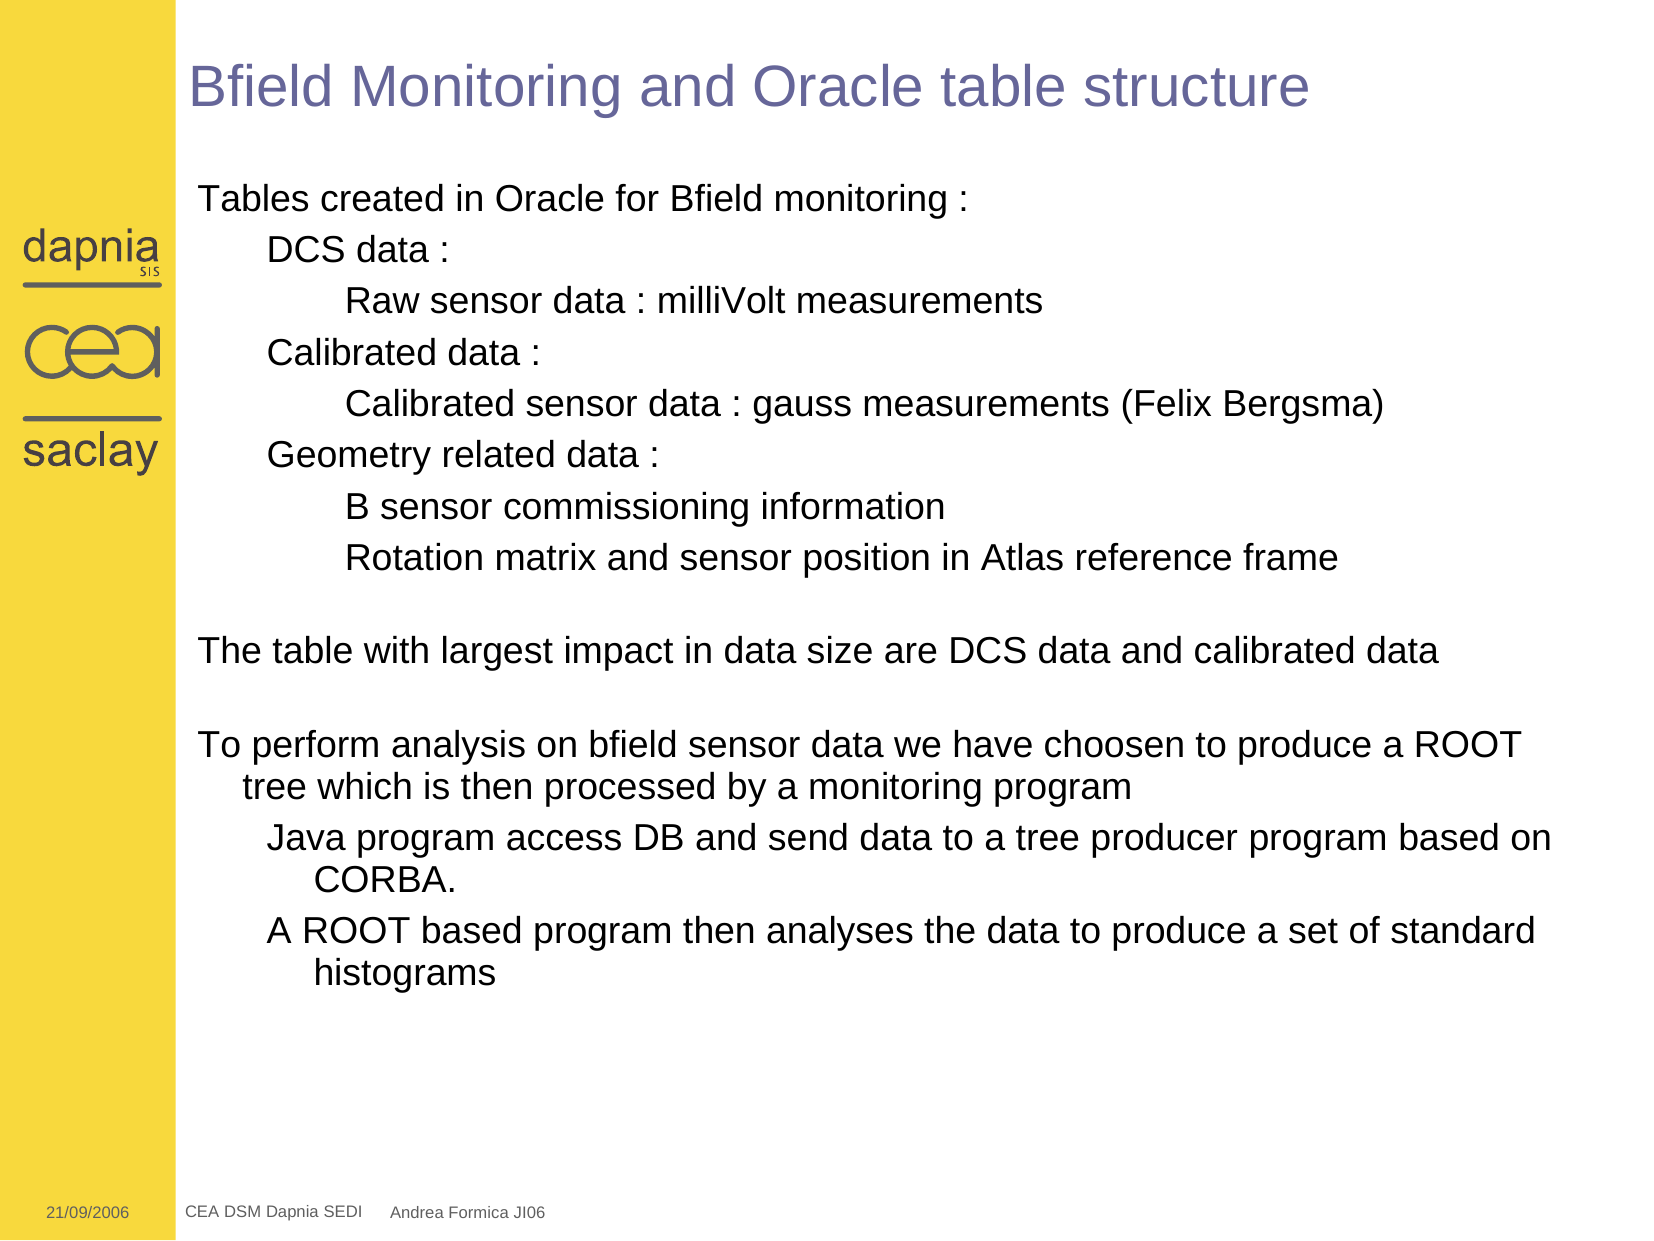

# Bfield Monitoring and Oracle table structure
Tables created in Oracle for Bfield monitoring :
DCS data :
Raw sensor data : milliVolt measurements
Calibrated data :
Calibrated sensor data : gauss measurements (Felix Bergsma)
Geometry related data :
B sensor commissioning information
Rotation matrix and sensor position in Atlas reference frame
The table with largest impact in data size are DCS data and calibrated data
To perform analysis on bfield sensor data we have choosen to produce a ROOT tree which is then processed by a monitoring program
Java program access DB and send data to a tree producer program based on CORBA.
A ROOT based program then analyses the data to produce a set of standard histograms
21/09/2006
Andrea Formica JI06